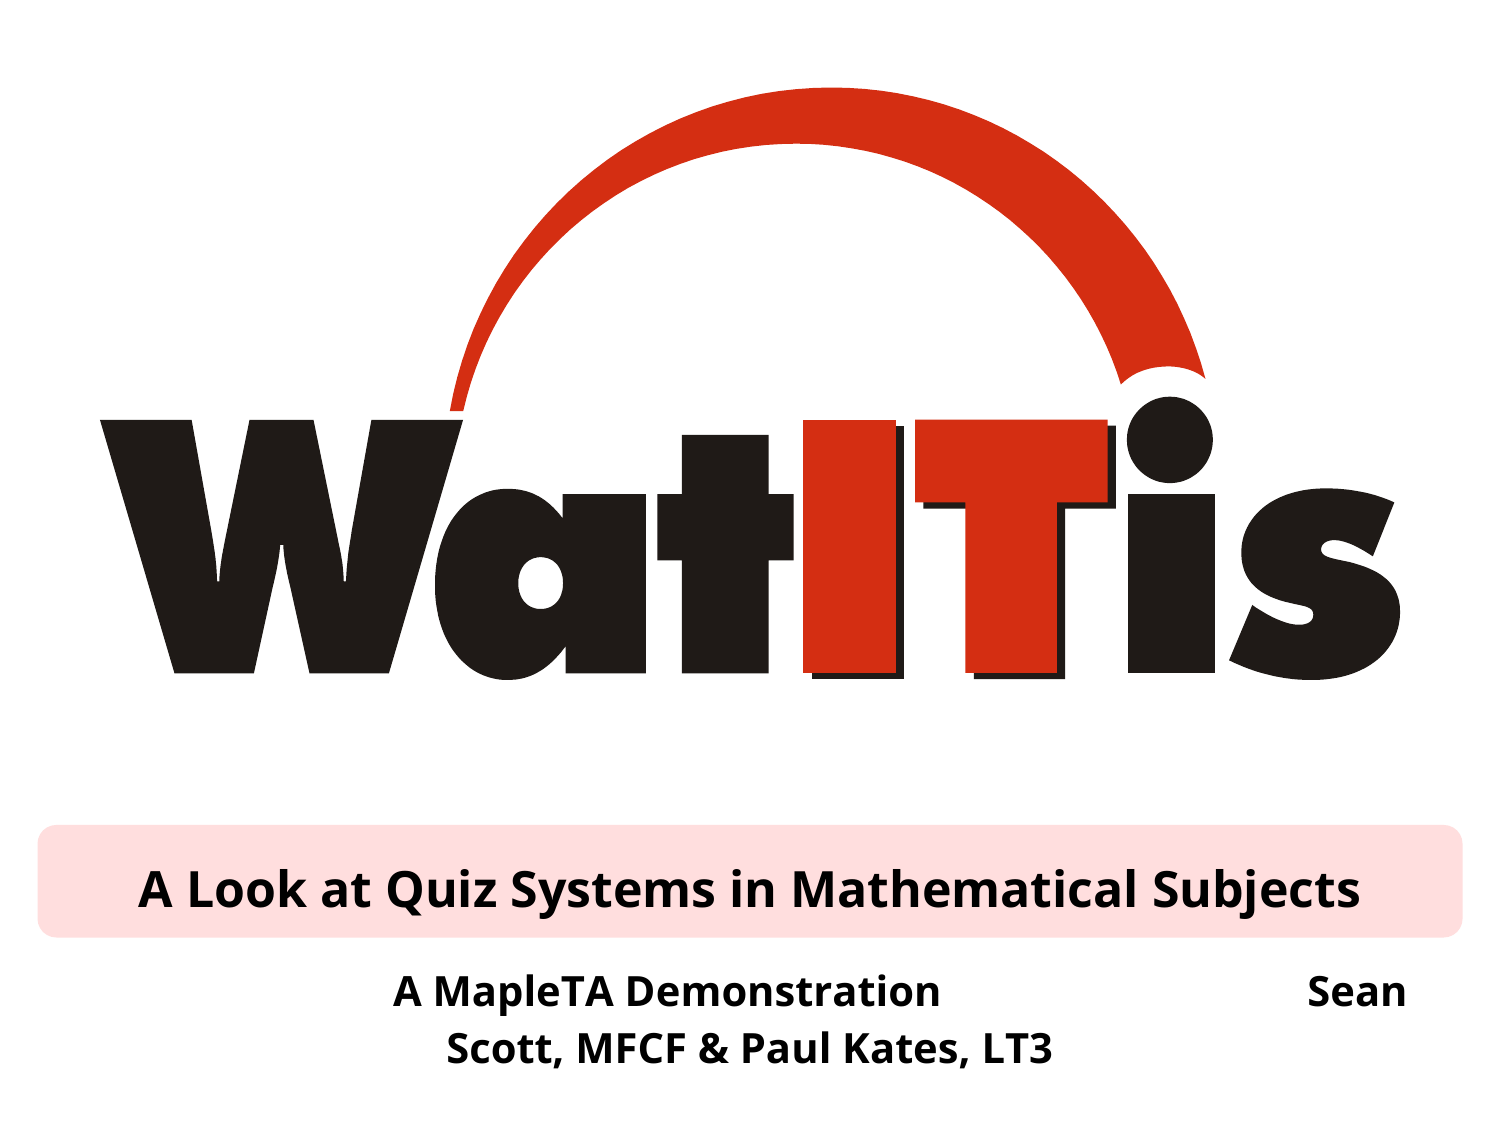

# A Look at Quiz Systems in Mathematical Subjects
 A MapleTA Demonstration Sean Scott, MFCF & Paul Kates, LT3